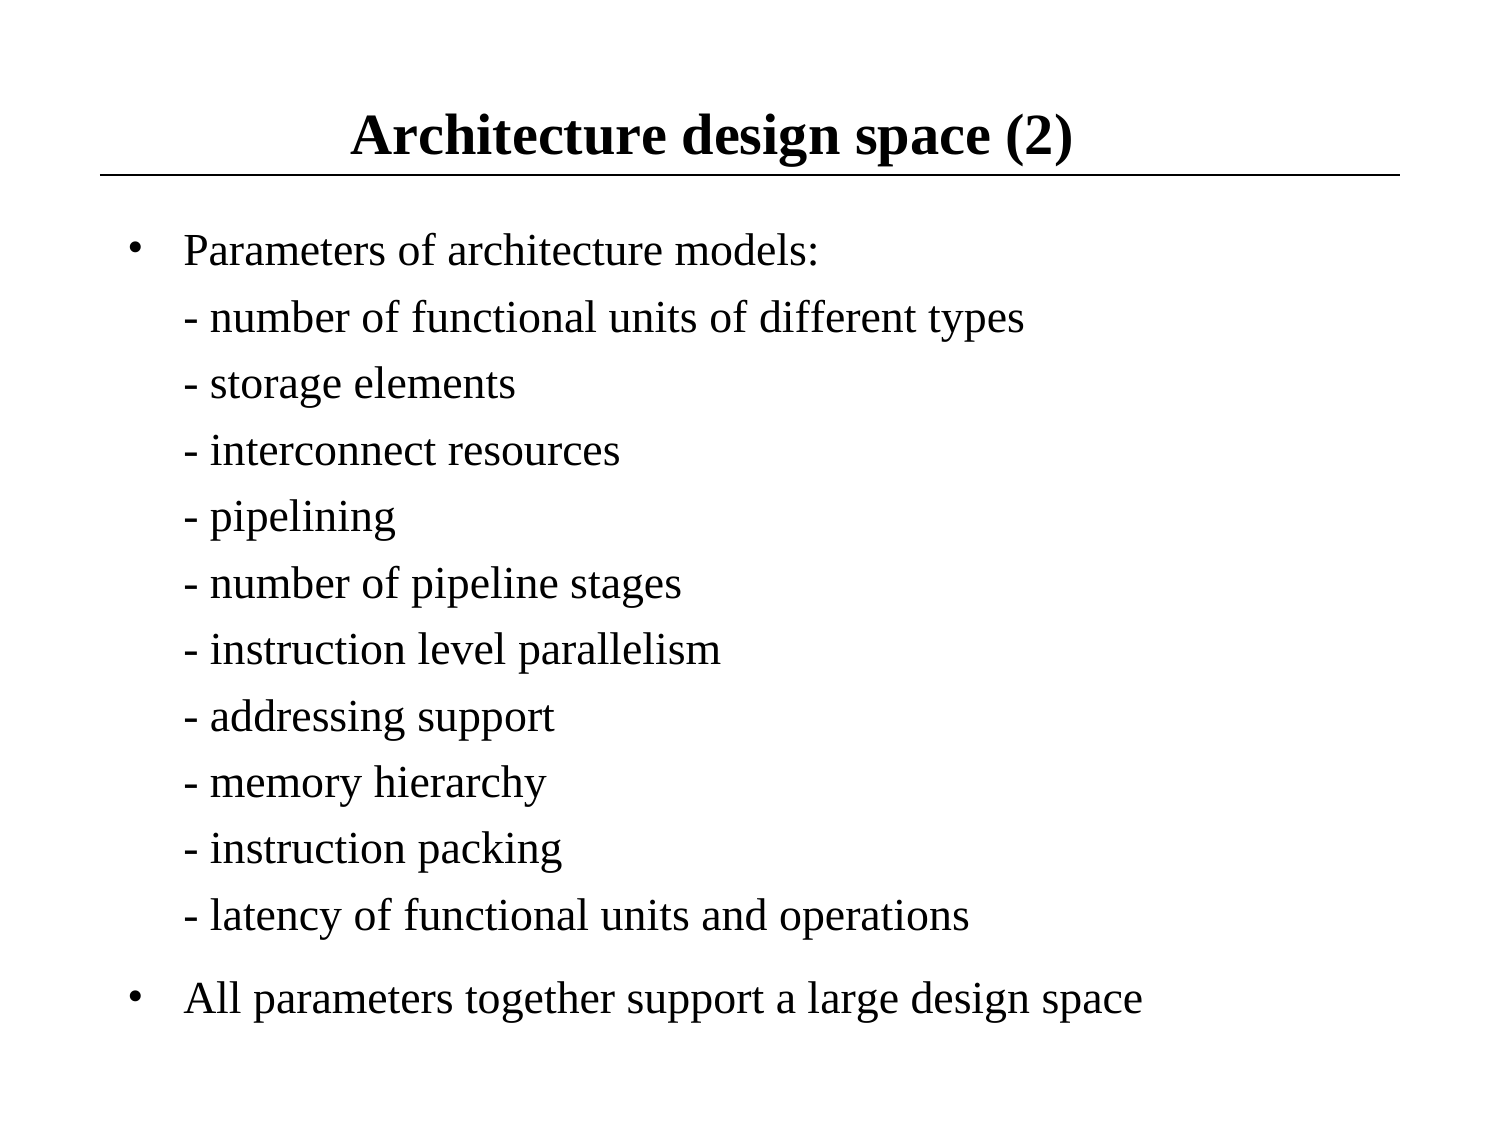

Architecture design space (2)
Parameters of architecture models:
	- number of functional units of different types
	- storage elements
	- interconnect resources
	- pipelining
	- number of pipeline stages
	- instruction level parallelism
	- addressing support
	- memory hierarchy
	- instruction packing
	- latency of functional units and operations
All parameters together support a large design space